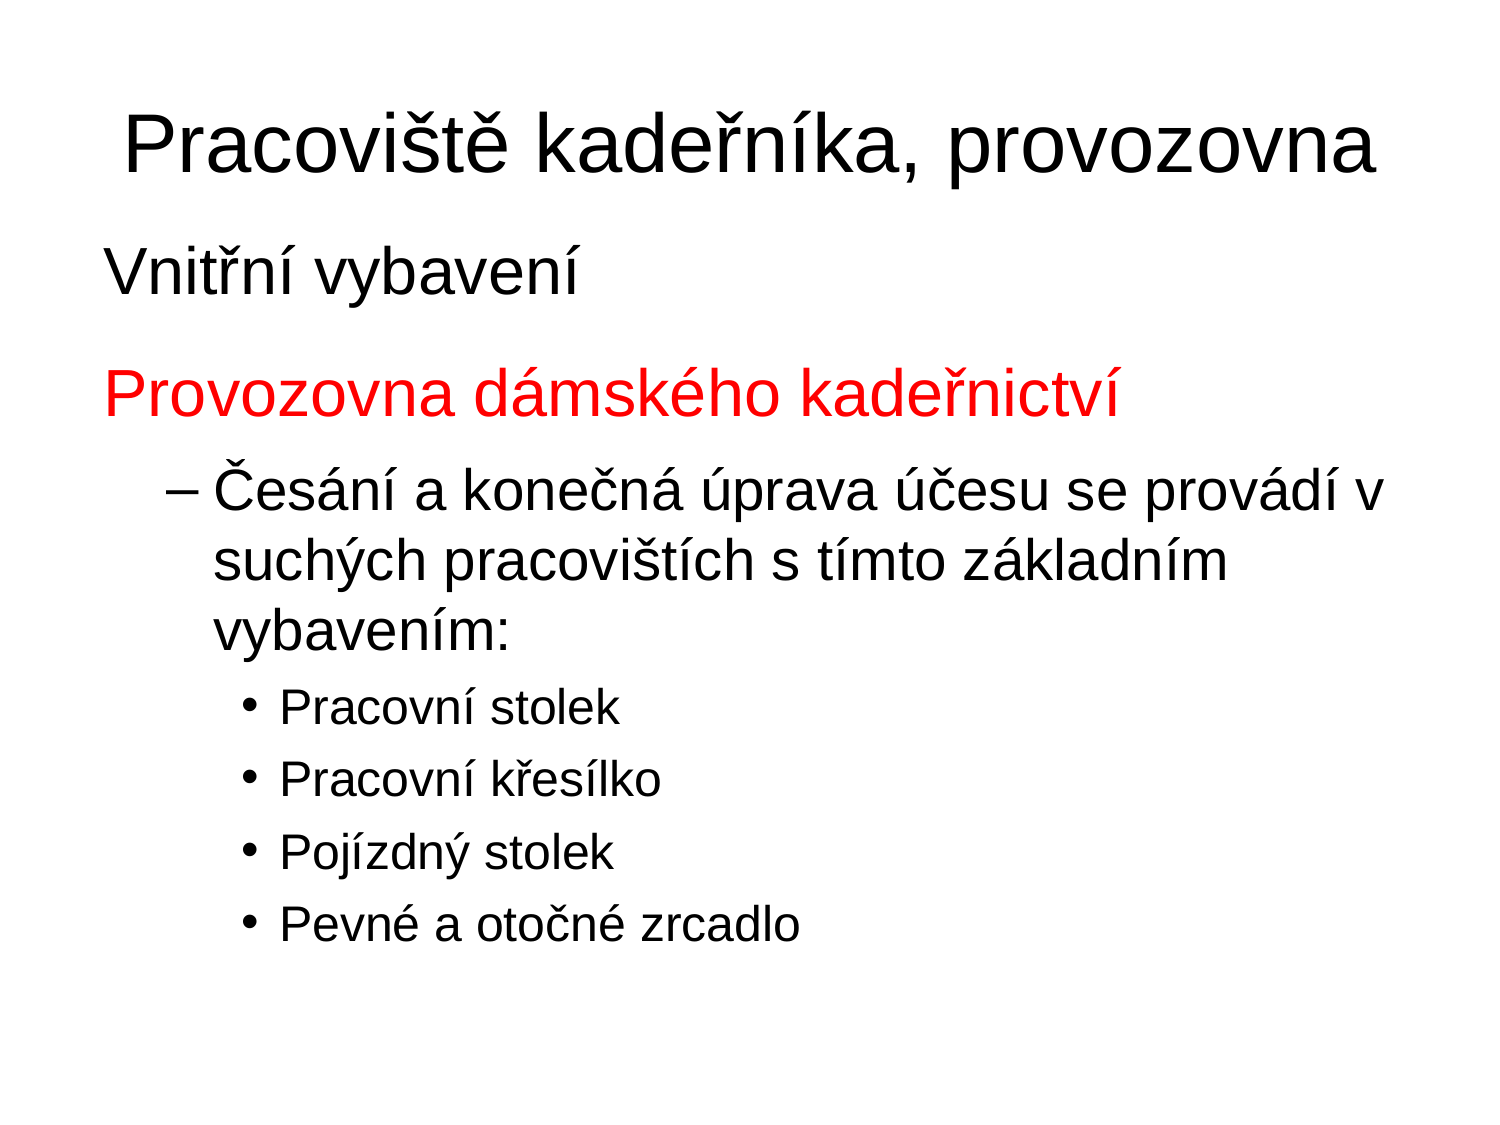

# Pracoviště kadeřníka, provozovna
Vnitřní vybavení
Provozovna dámského kadeřnictví
Česání a konečná úprava účesu se provádí v suchých pracovištích s tímto základním vybavením:
Pracovní stolek
Pracovní křesílko
Pojízdný stolek
Pevné a otočné zrcadlo